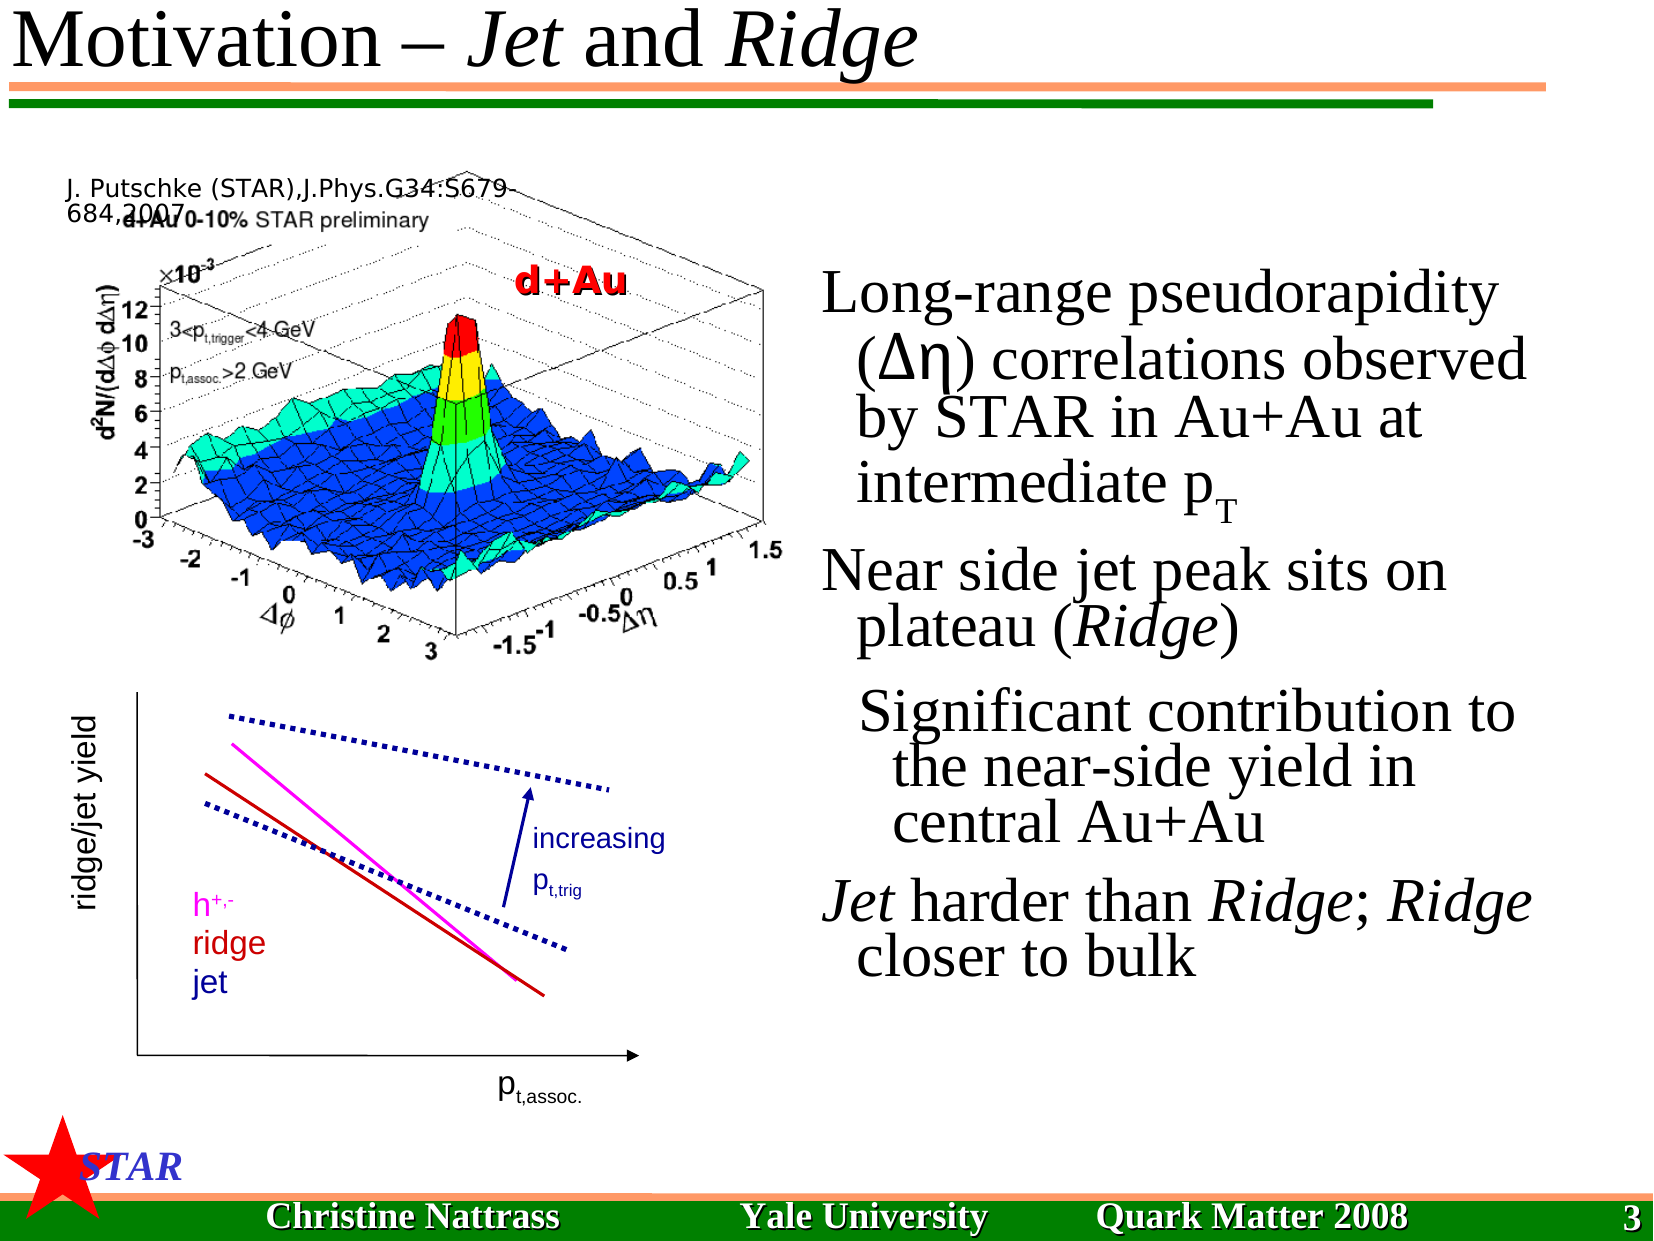

Motivation – Jet and Ridge
d+Au
J. Putschke (STAR),J.Phys.G34:S679-684,2007
Long-range pseudorapidity
(Δη) correlations observed by STAR in Au+Au at intermediate pT
Near side jet peak sits on plateau (Ridge)‏
Significant contribution to the near-side yield in central Au+Au
Jet harder than Ridge; Ridge closer to bulk
ridge/jet yield
h+,-
ridge
jet
pt,assoc.
increasing
pt,trig